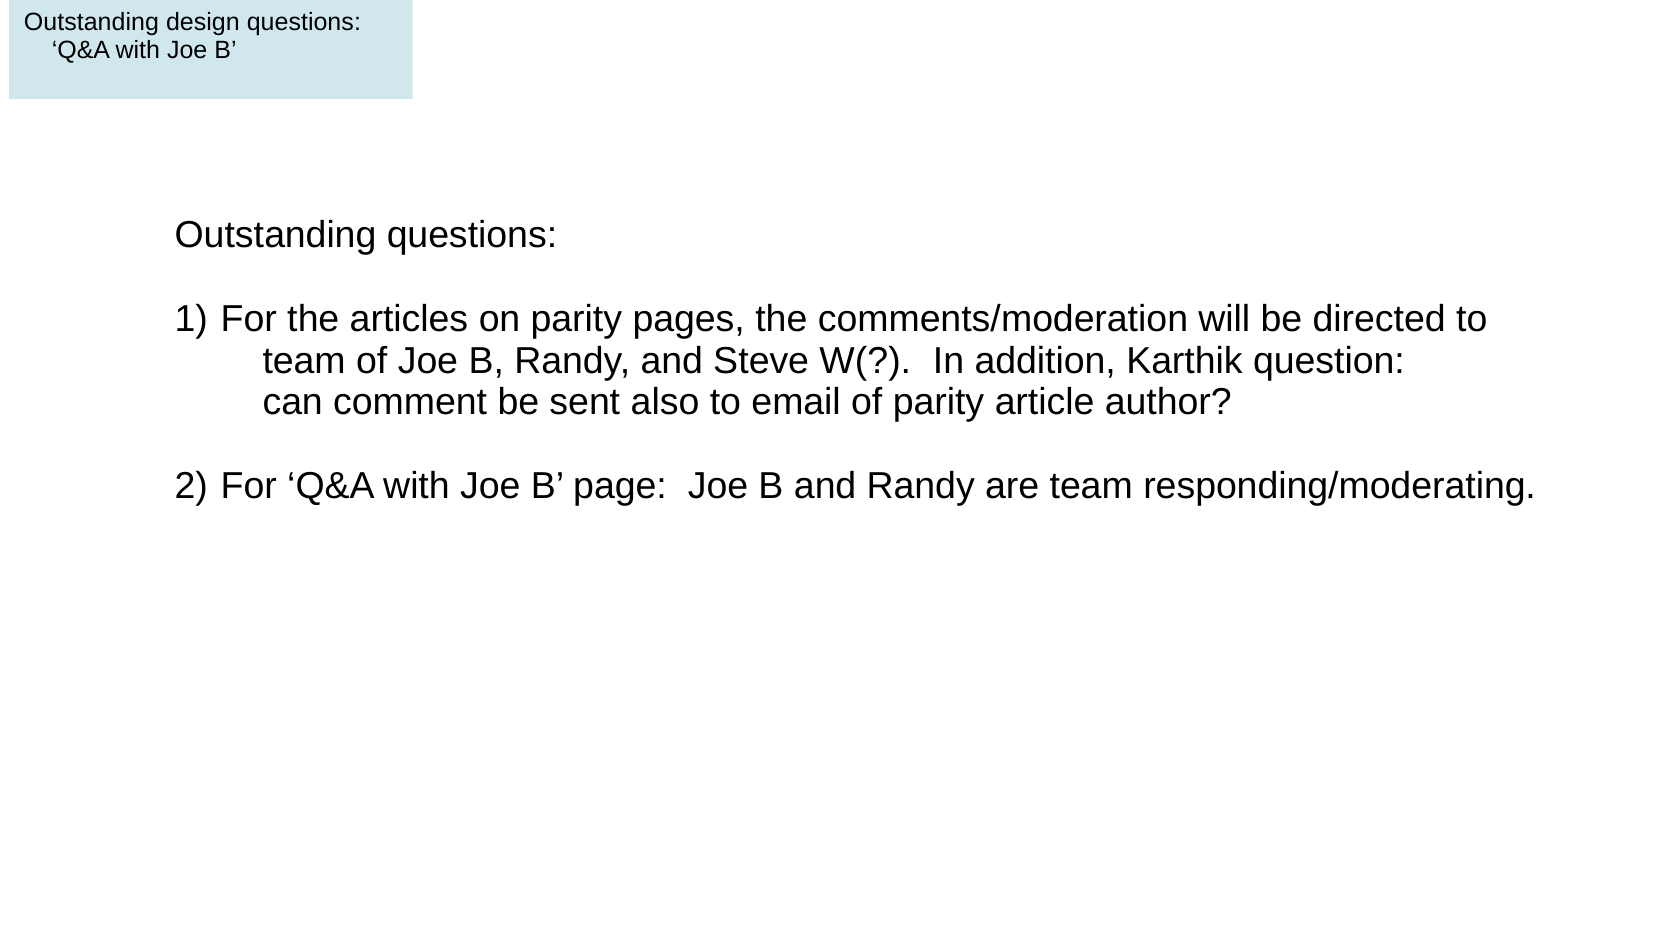

Outstanding design questions:
 ‘Q&A with Joe B’
Outstanding questions:
 For the articles on parity pages, the comments/moderation will be directed to
 team of Joe B, Randy, and Steve W(?). In addition, Karthik question:
 can comment be sent also to email of parity article author?
 For ‘Q&A with Joe B’ page: Joe B and Randy are team responding/moderating.